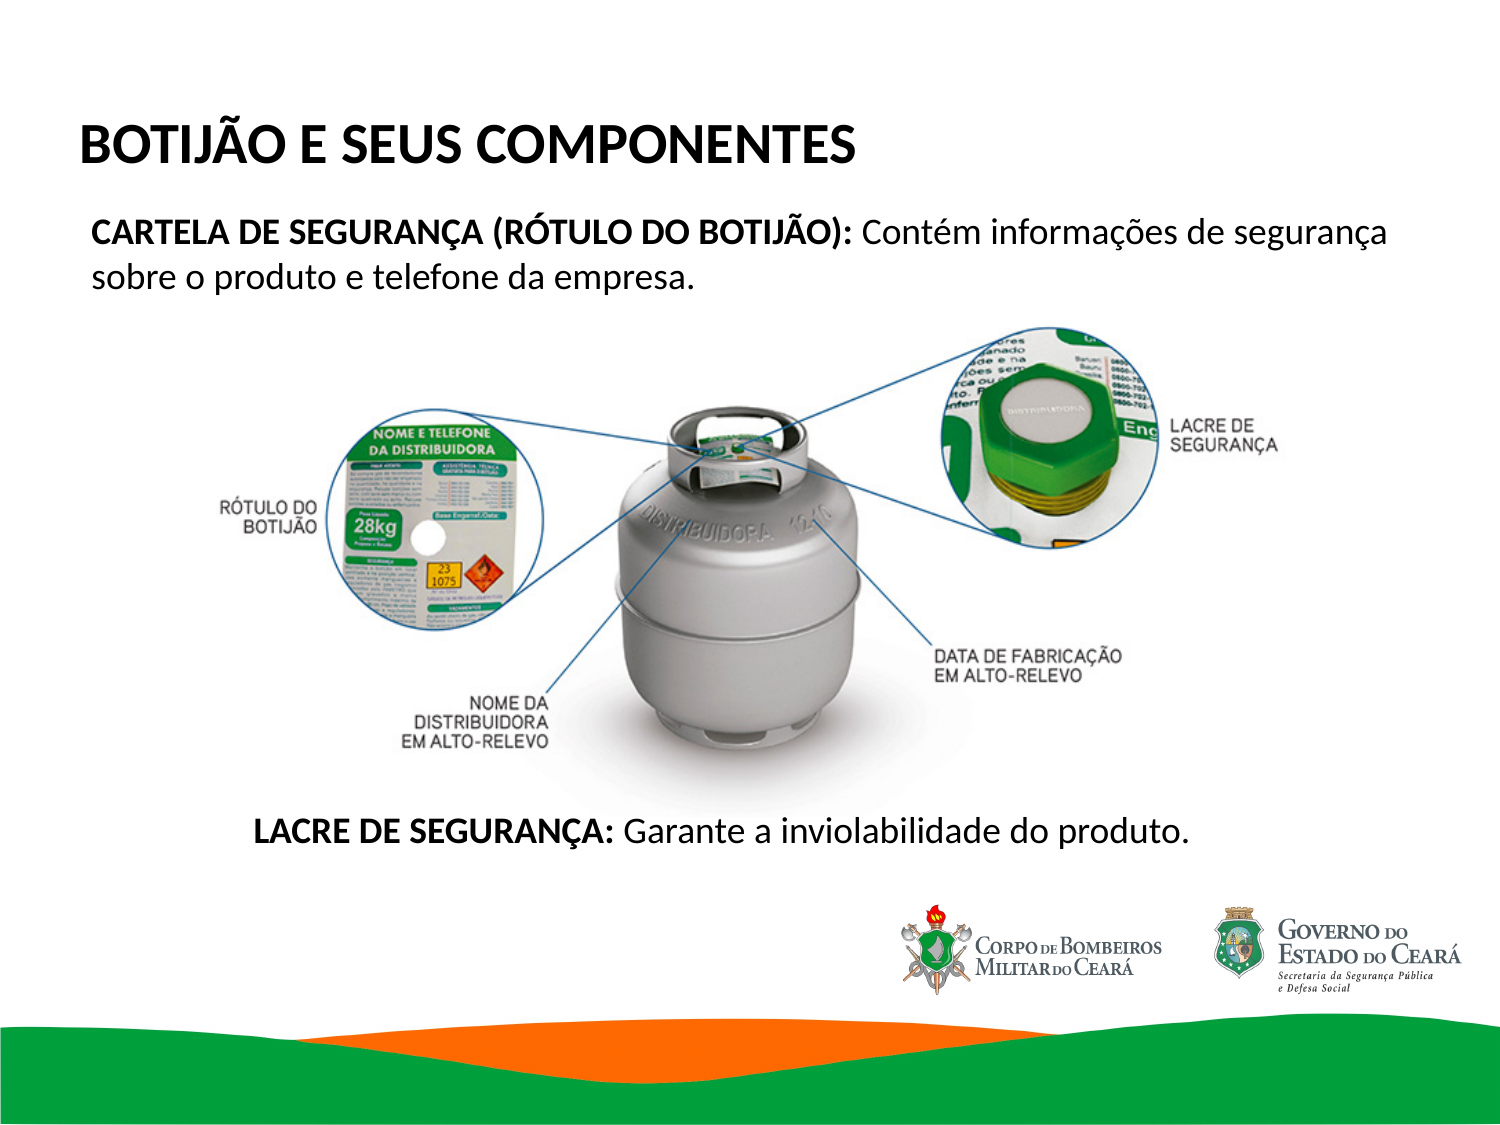

BOTIJÃO E SEUS COMPONENTES
CARTELA DE SEGURANÇA (RÓTULO DO BOTIJÃO): Contém informações de segurança sobre o produto e telefone da empresa.
LACRE DE SEGURANÇA: Garante a inviolabilidade do produto.